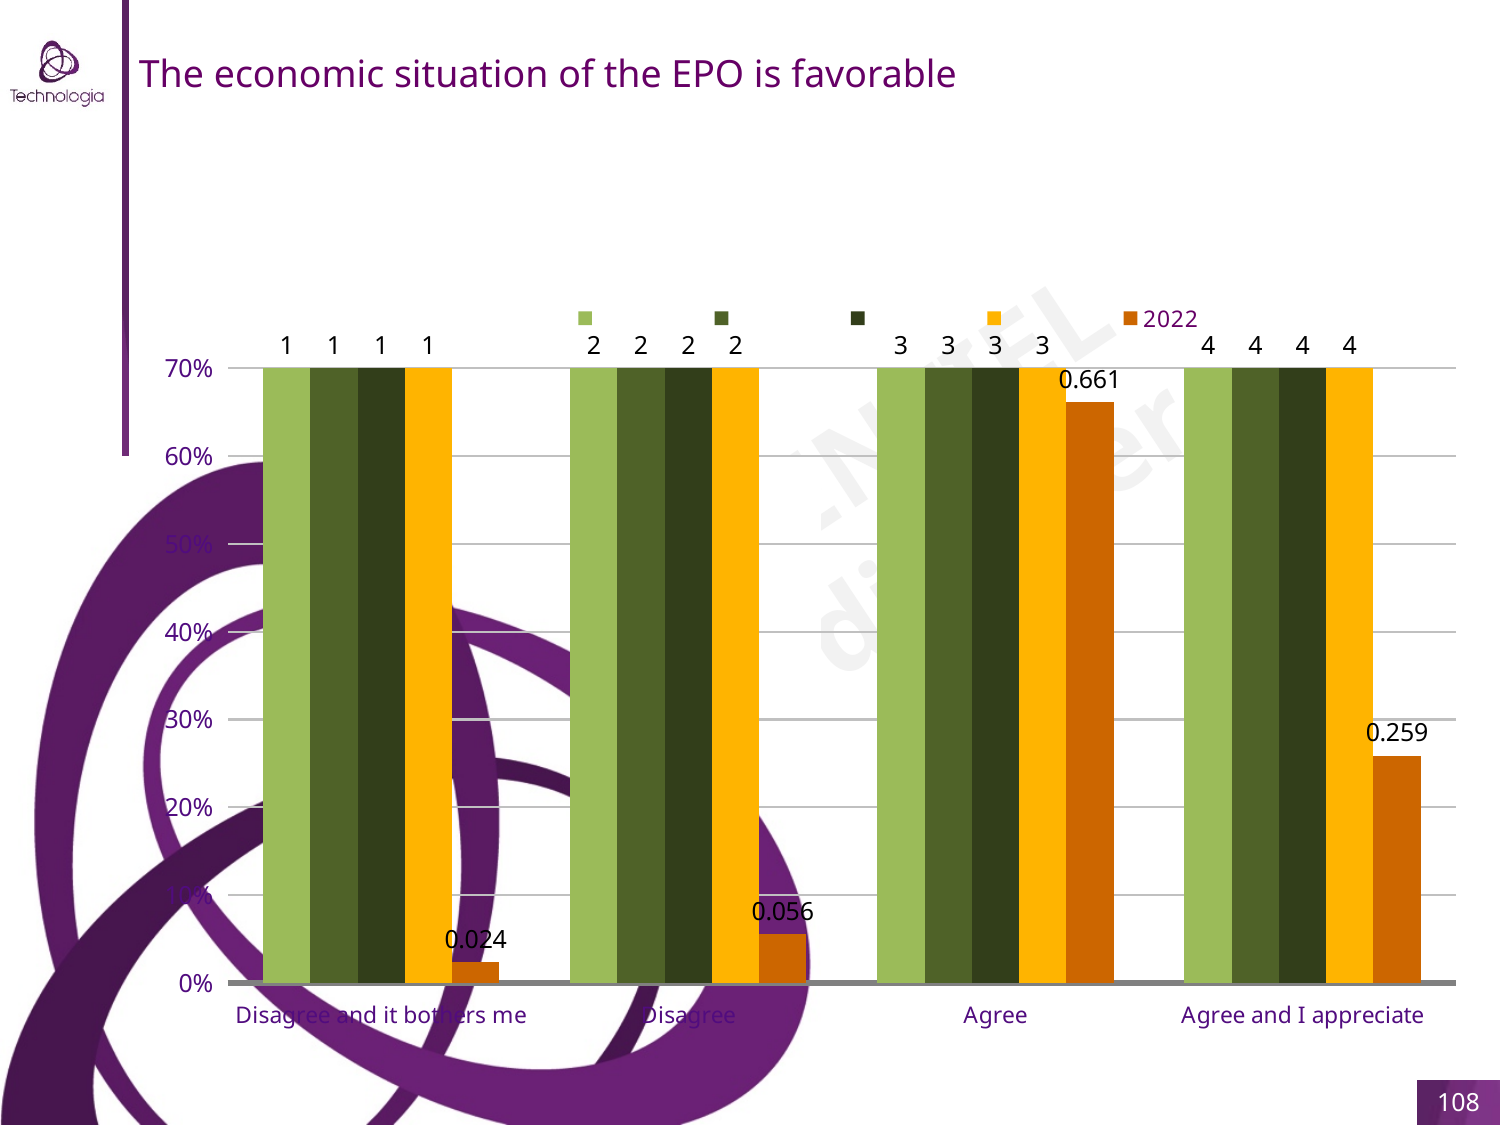

# The economic situation of the EPO is favorable
[unsupported chart]